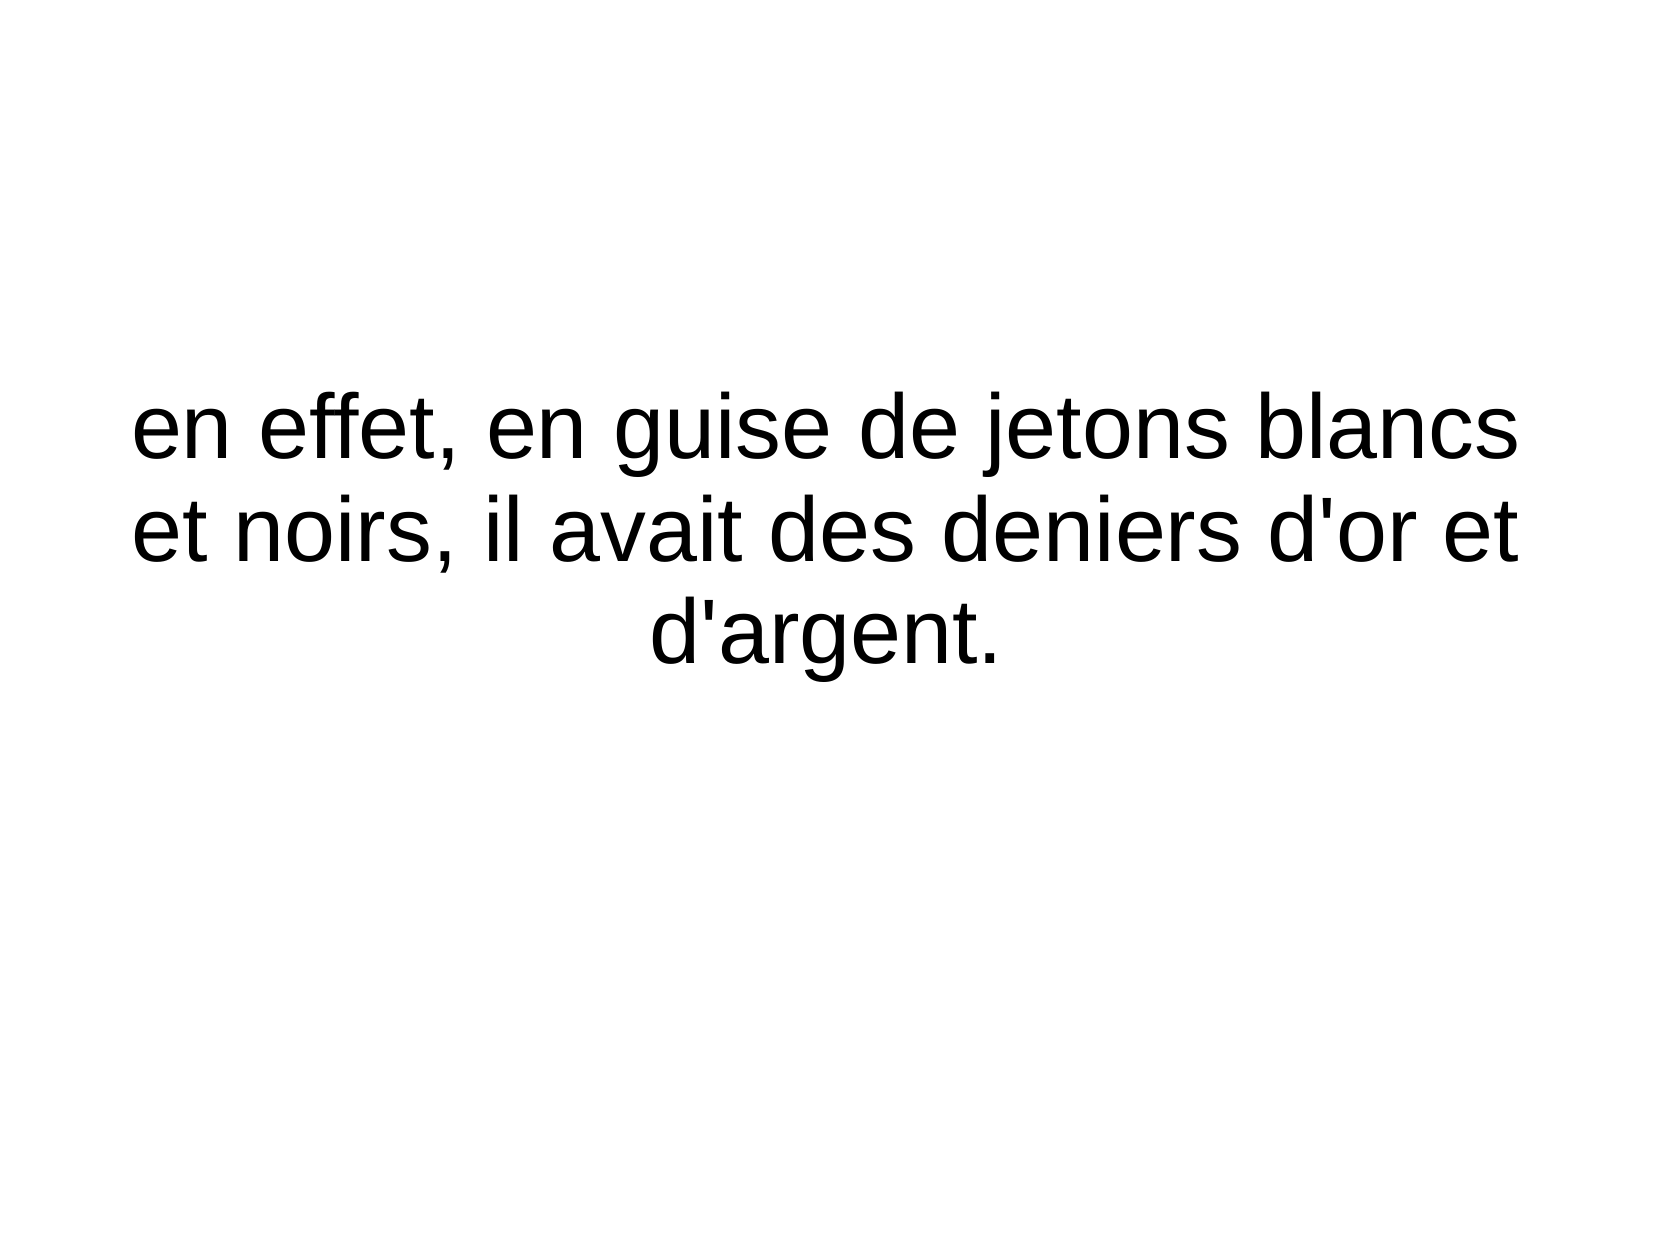

# en effet, en guise de jetons blancs et noirs, il avait des deniers d'or et d'argent.